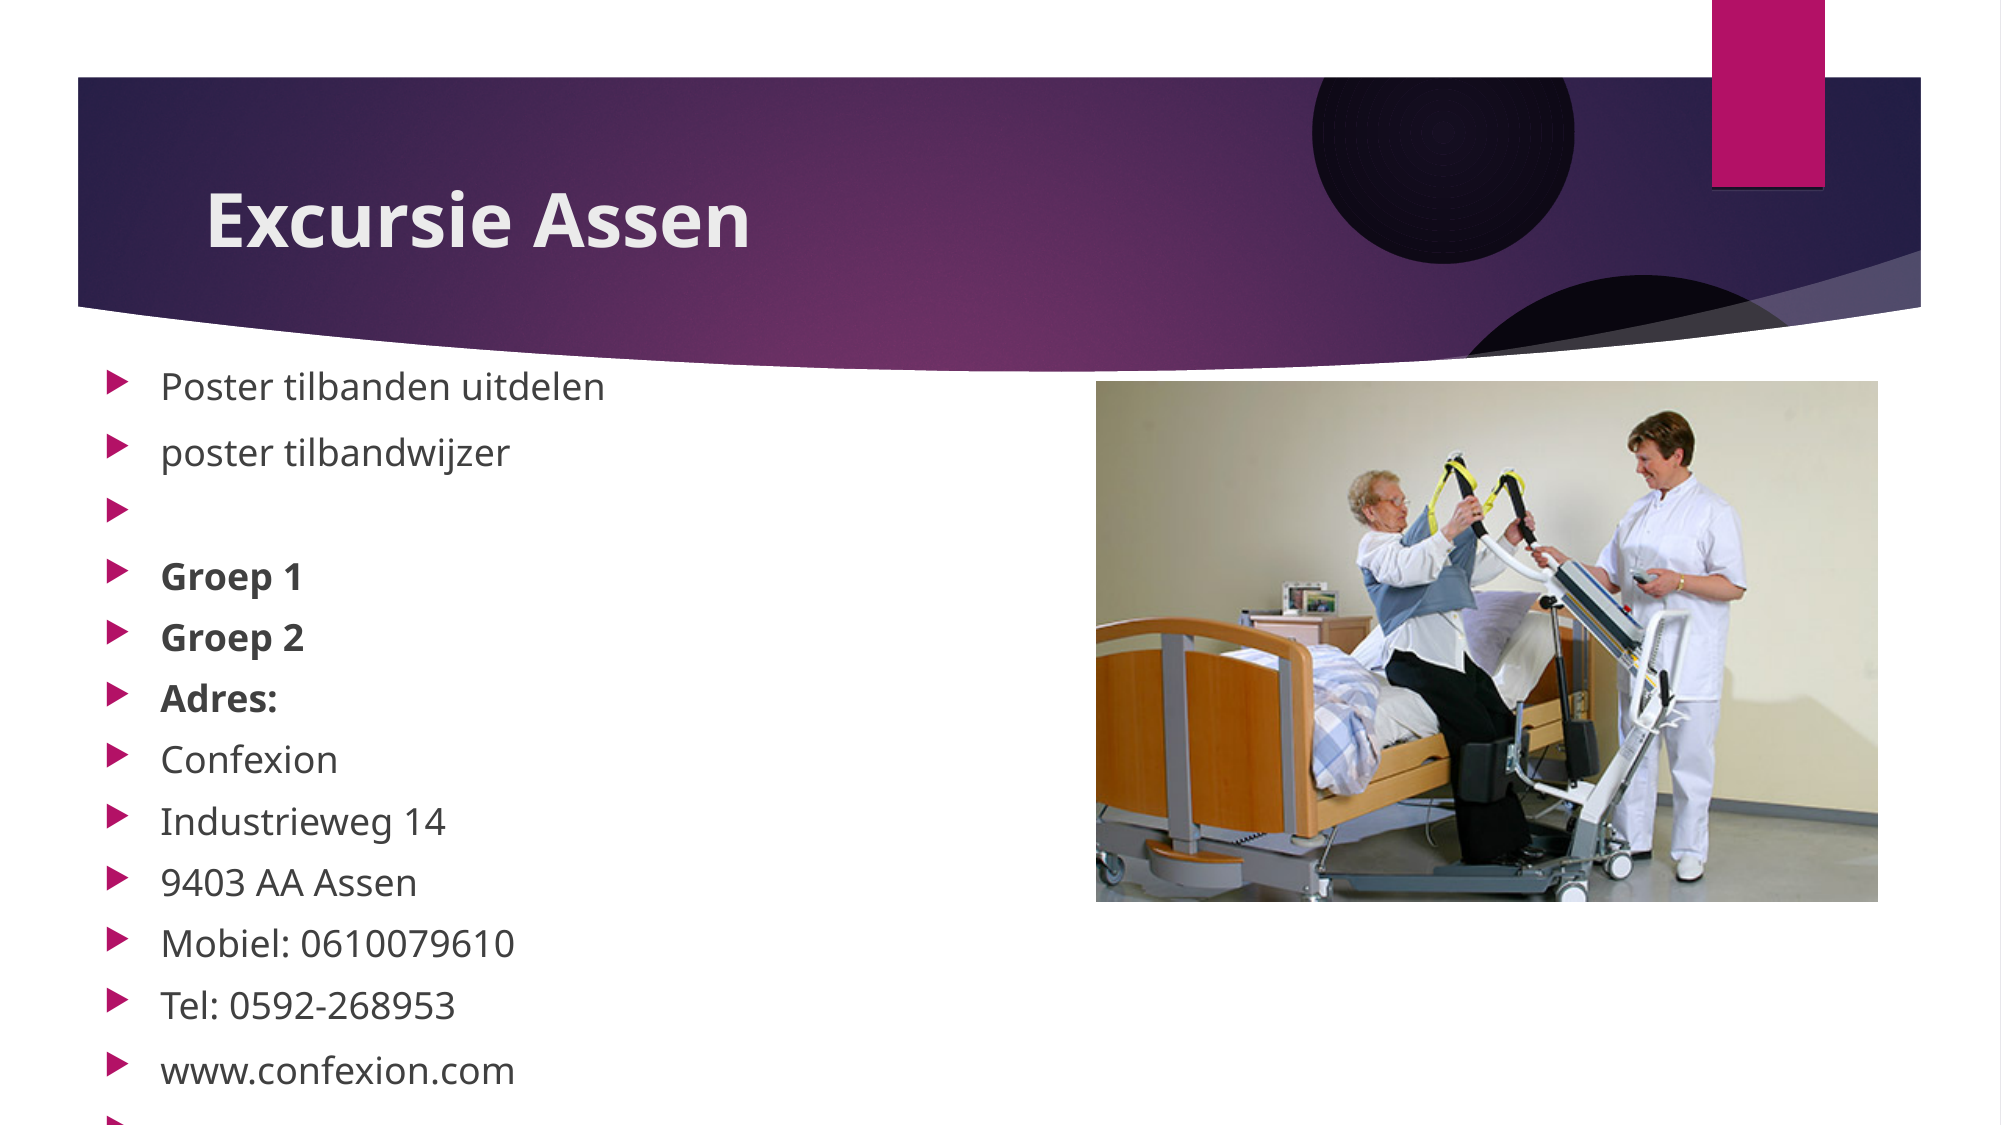

# Excursie Assen
Poster tilbanden uitdelen
poster tilbandwijzer
Groep 1
Groep 2
Adres:
Confexion
Industrieweg 14
9403 AA Assen
Mobiel: 0610079610
Tel: 0592-268953
www.confexion.com